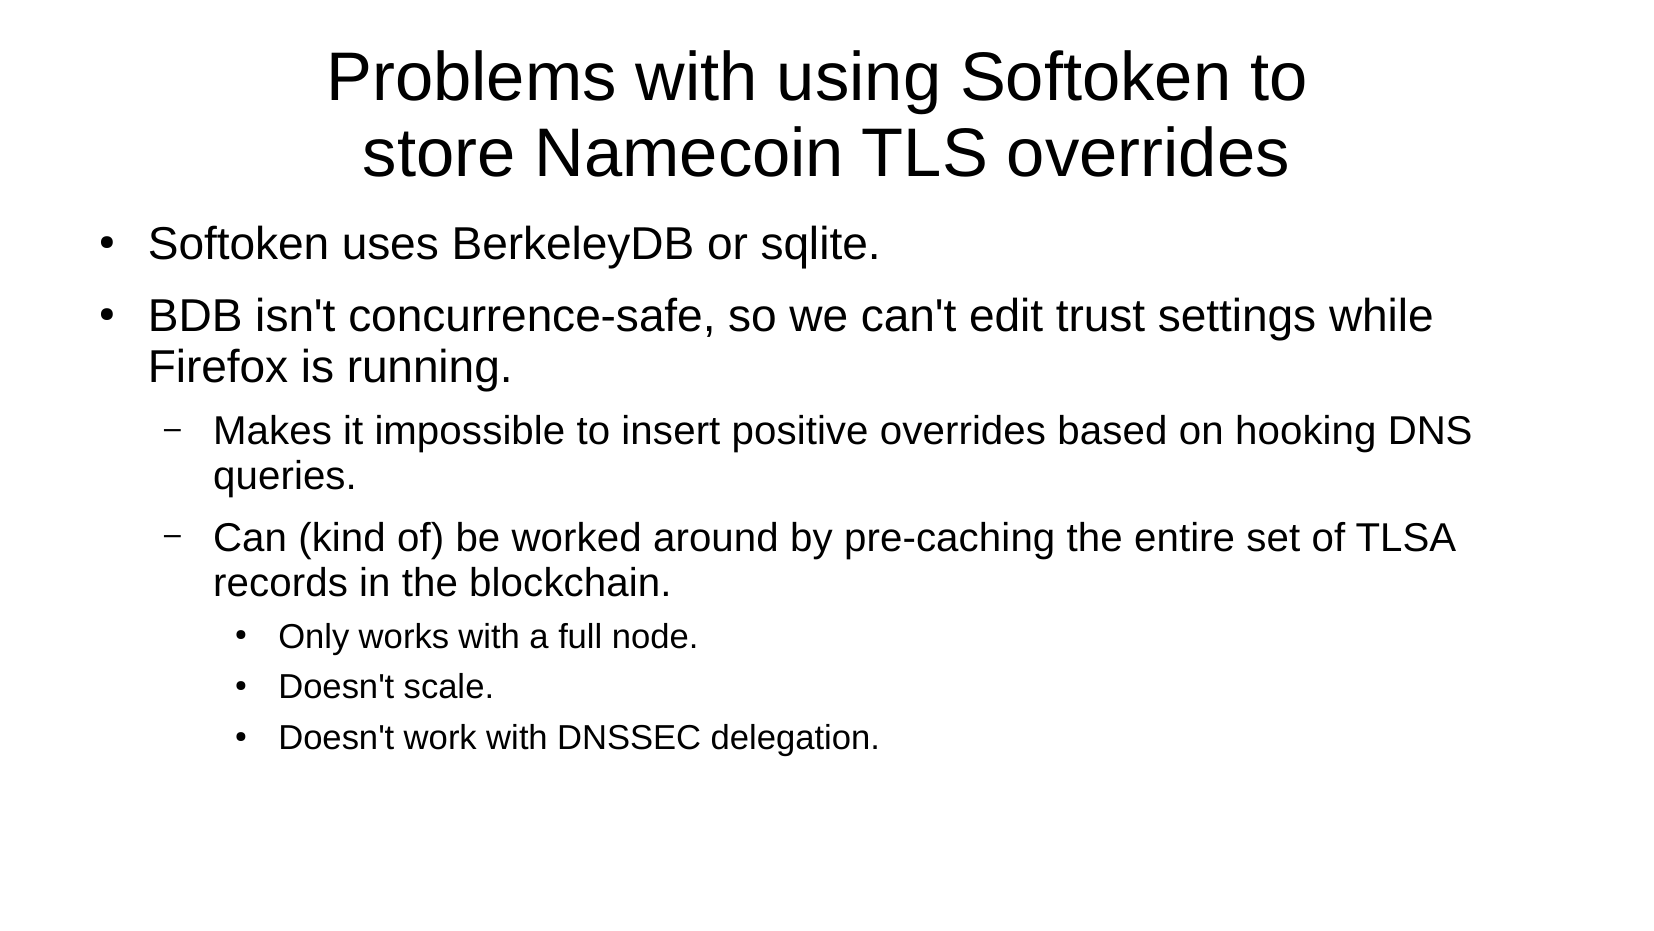

# Problems with using Softoken to store Namecoin TLS overrides
Softoken uses BerkeleyDB or sqlite.
BDB isn't concurrence-safe, so we can't edit trust settings while Firefox is running.
Makes it impossible to insert positive overrides based on hooking DNS queries.
Can (kind of) be worked around by pre-caching the entire set of TLSA records in the blockchain.
Only works with a full node.
Doesn't scale.
Doesn't work with DNSSEC delegation.